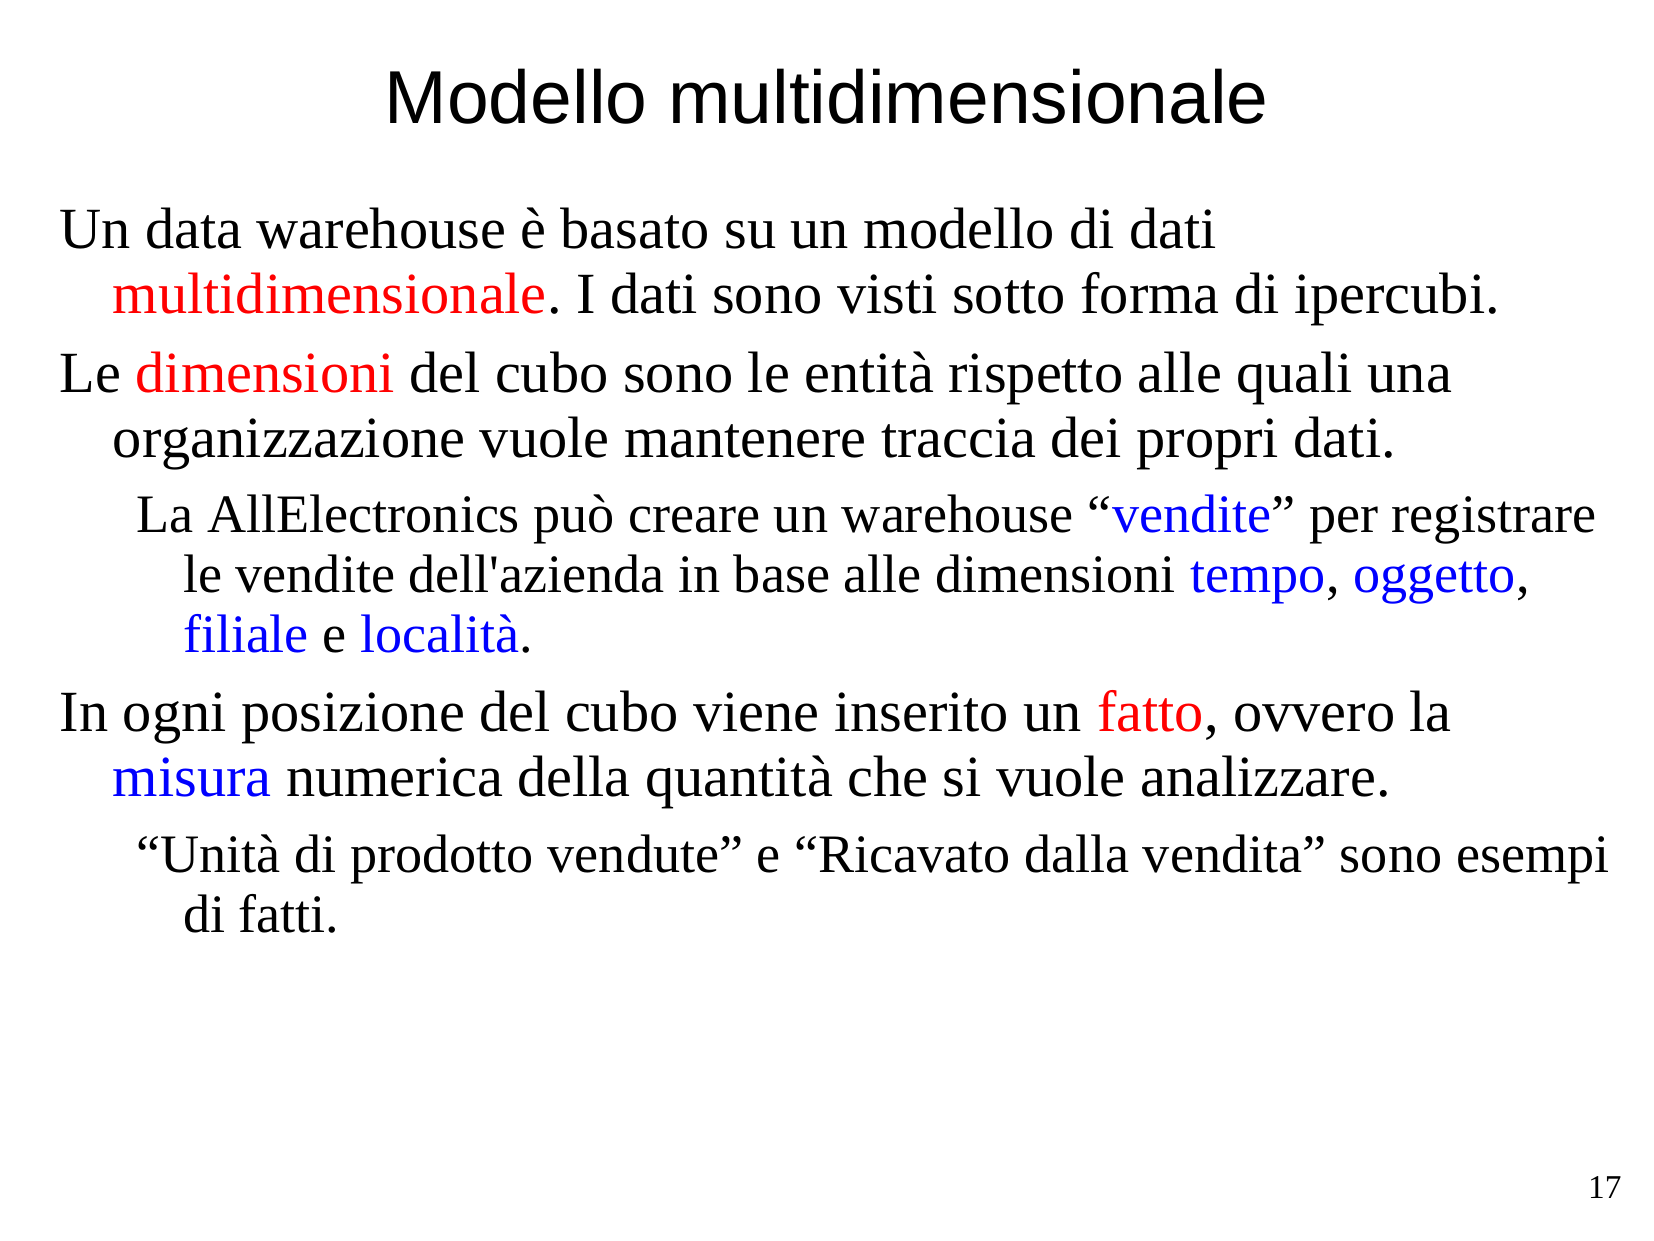

# Modello multidimensionale
Un data warehouse è basato su un modello di dati multidimensionale. I dati sono visti sotto forma di ipercubi.
Le dimensioni del cubo sono le entità rispetto alle quali una organizzazione vuole mantenere traccia dei propri dati.
La AllElectronics può creare un warehouse “vendite” per registrare le vendite dell'azienda in base alle dimensioni tempo, oggetto, filiale e località.
In ogni posizione del cubo viene inserito un fatto, ovvero la misura numerica della quantità che si vuole analizzare.
“Unità di prodotto vendute” e “Ricavato dalla vendita” sono esempi di fatti.